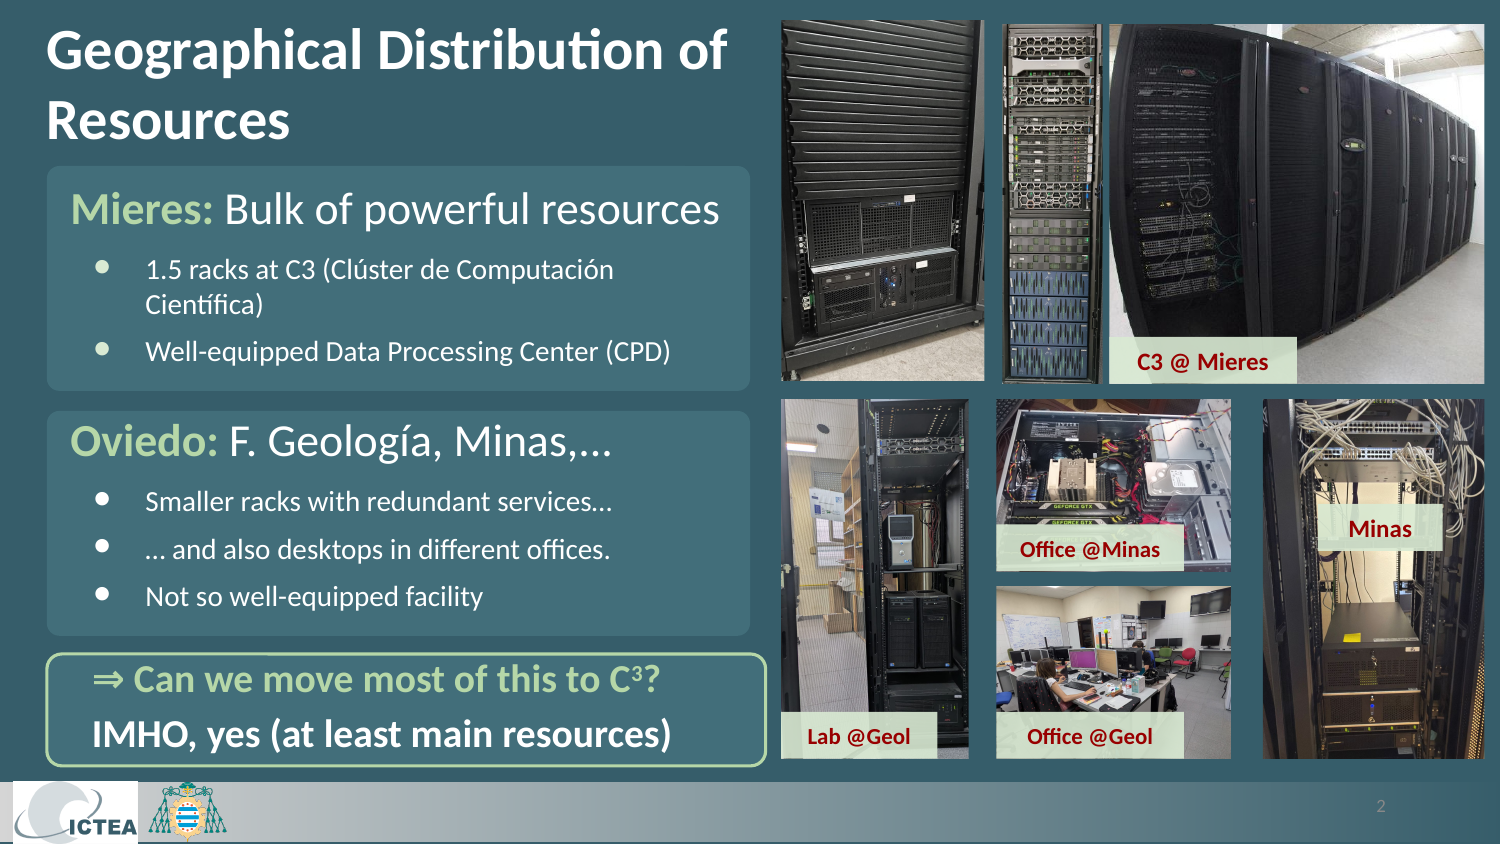

Geographical Distribution of Resources
Mieres: Bulk of powerful resources
1.5 racks at C3 (Clúster de Computación Científica)
Well-equipped Data Processing Center (CPD)
C3 @ Mieres
Oviedo: F. Geología, Minas,...
Smaller racks with redundant services…
… and also desktops in different offices.
Not so well-equipped facility
Minas
Office @Minas
⇒ Can we move most of this to C3?
IMHO, yes (at least main resources)
Lab @Geol
Office @Geol